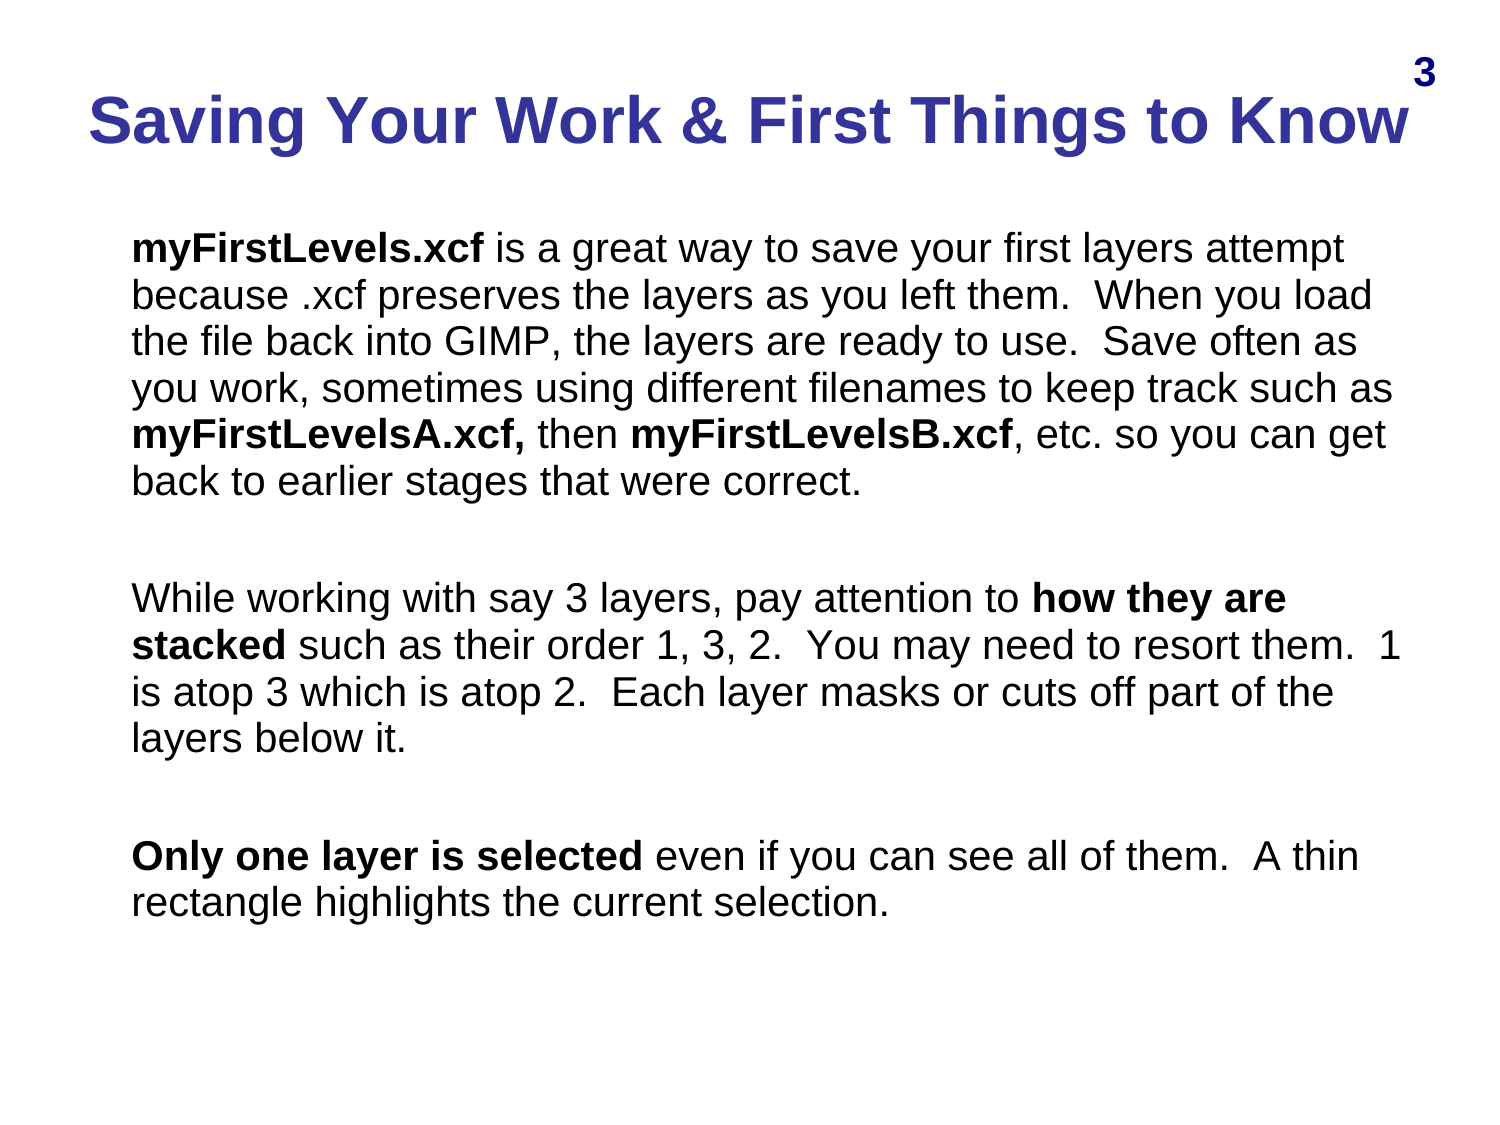

3
# Saving Your Work & First Things to Know
myFirstLevels.xcf is a great way to save your first layers attempt because .xcf preserves the layers as you left them. When you load the file back into GIMP, the layers are ready to use. Save often as you work, sometimes using different filenames to keep track such as myFirstLevelsA.xcf, then myFirstLevelsB.xcf, etc. so you can get back to earlier stages that were correct.
While working with say 3 layers, pay attention to how they are stacked such as their order 1, 3, 2. You may need to resort them. 1 is atop 3 which is atop 2. Each layer masks or cuts off part of the layers below it.
Only one layer is selected even if you can see all of them. A thin rectangle highlights the current selection.